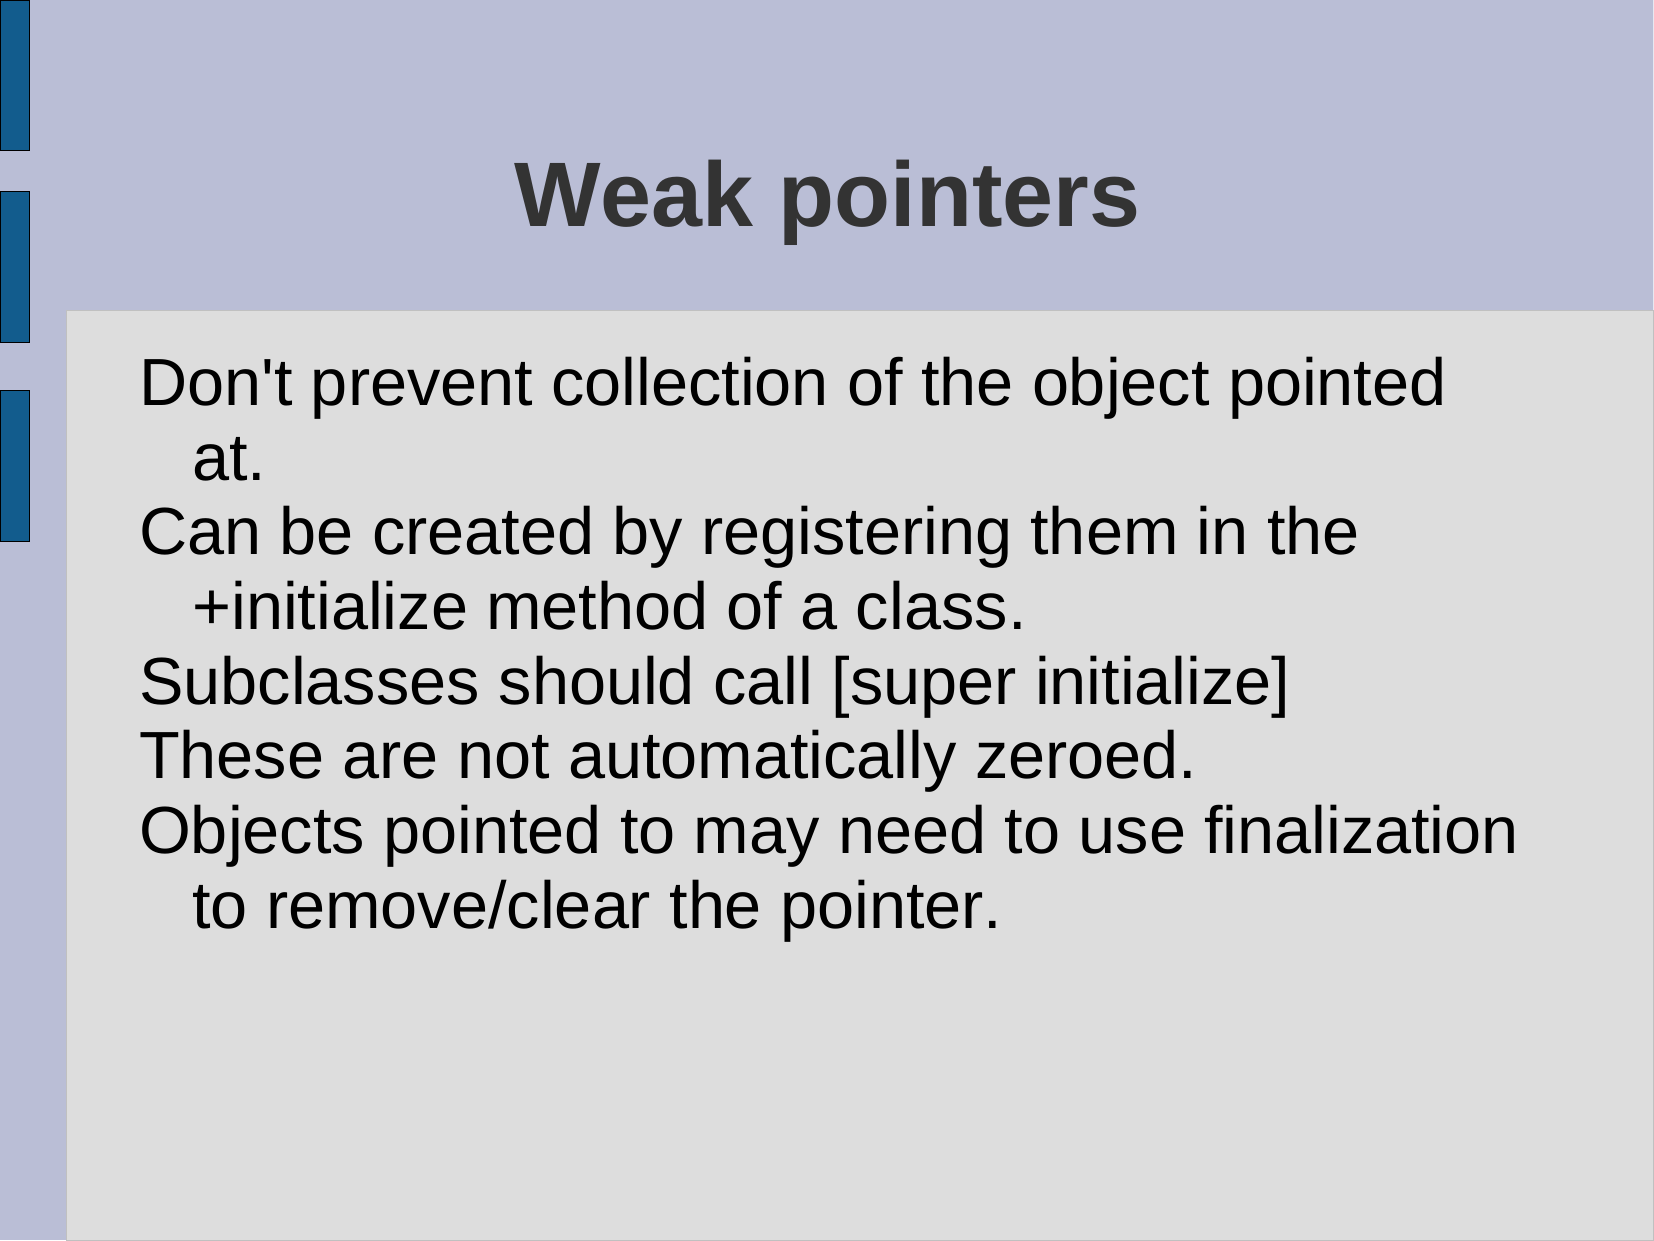

# Weak pointers
Don't prevent collection of the object pointed at.
Can be created by registering them in the +initialize method of a class.
Subclasses should call [super initialize]
These are not automatically zeroed.
Objects pointed to may need to use finalization to remove/clear the pointer.